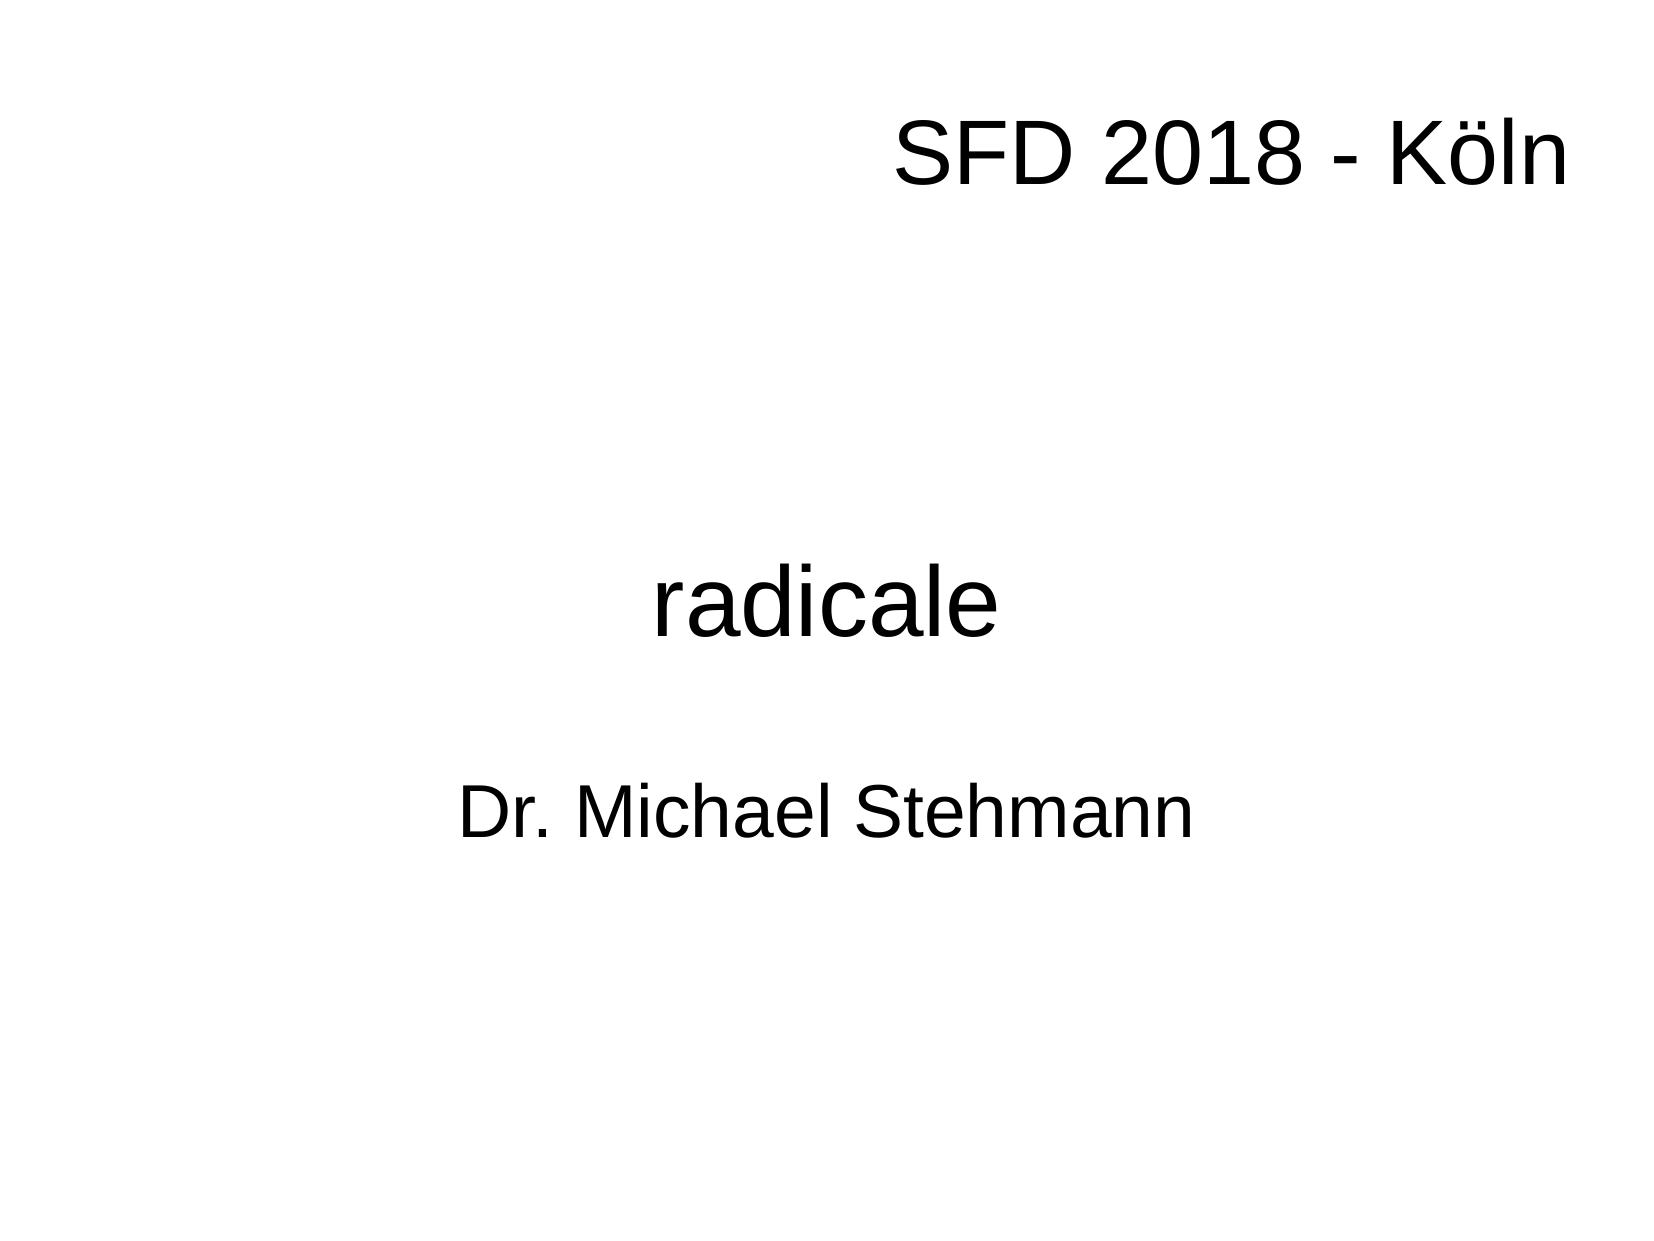

# SFD 2018 - Köln
radicale
Dr. Michael Stehmann